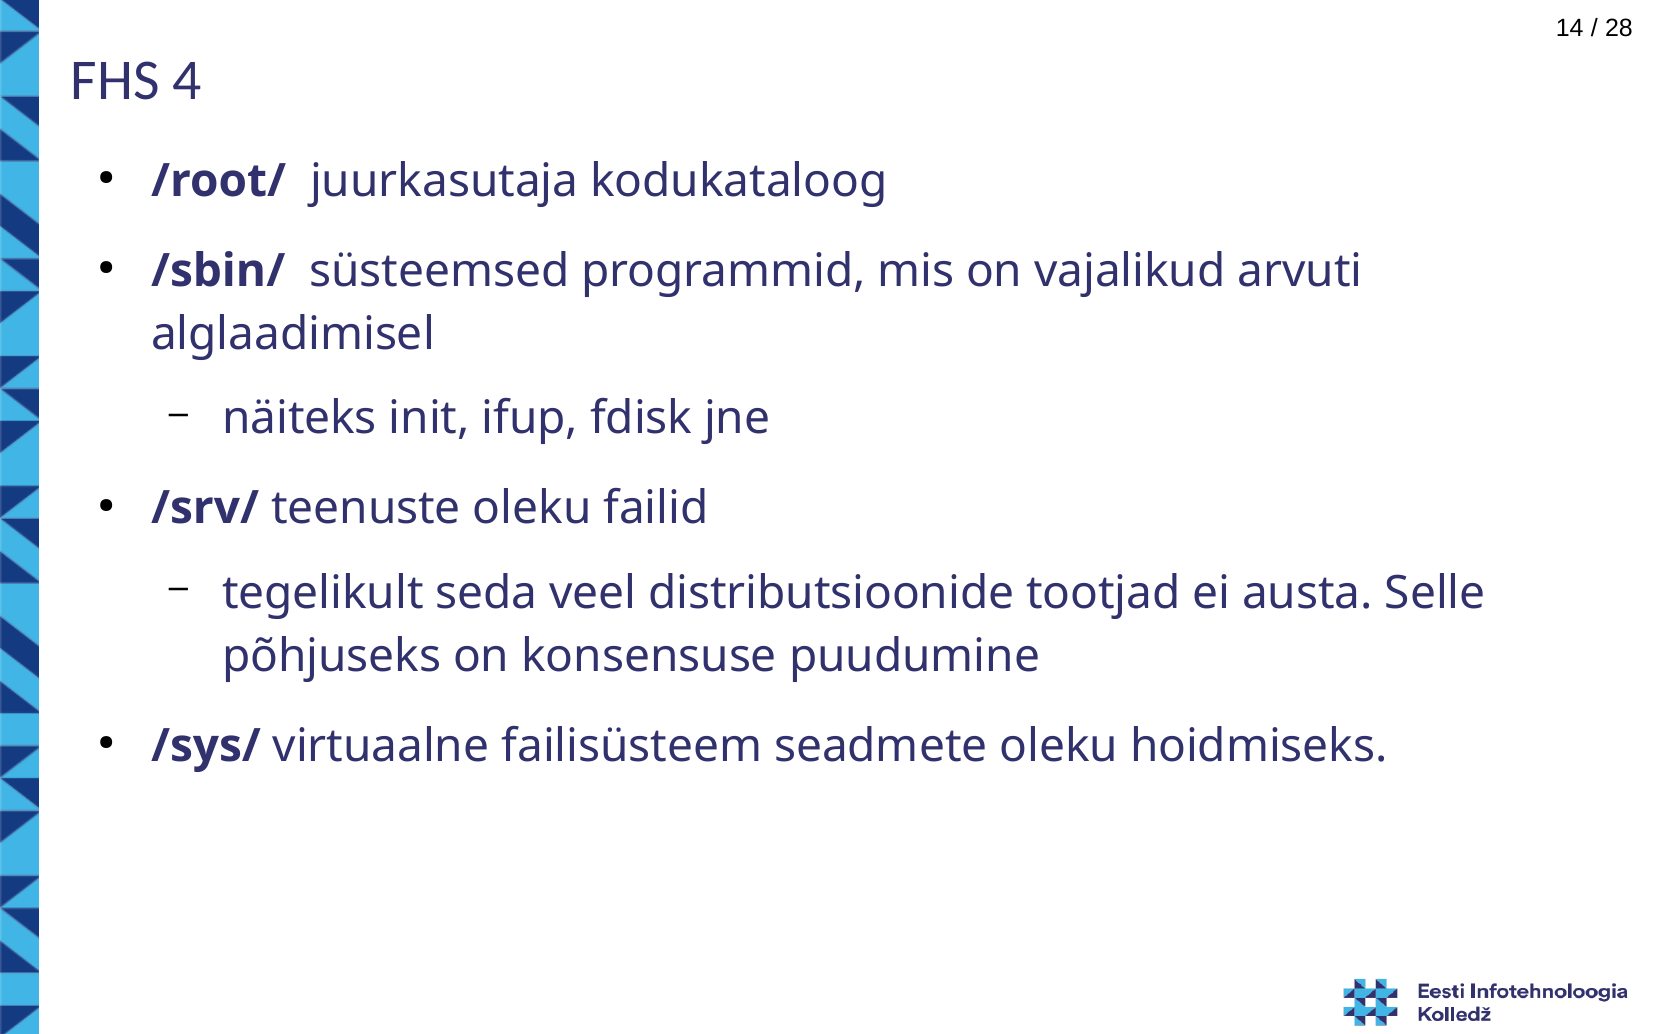

# FHS 4
/root/ juurkasutaja kodukataloog
/sbin/ süsteemsed programmid, mis on vajalikud arvuti alglaadimisel
näiteks init, ifup, fdisk jne
/srv/ teenuste oleku failid
tegelikult seda veel distributsioonide tootjad ei austa. Selle põhjuseks on konsensuse puudumine
/sys/ virtuaalne failisüsteem seadmete oleku hoidmiseks.